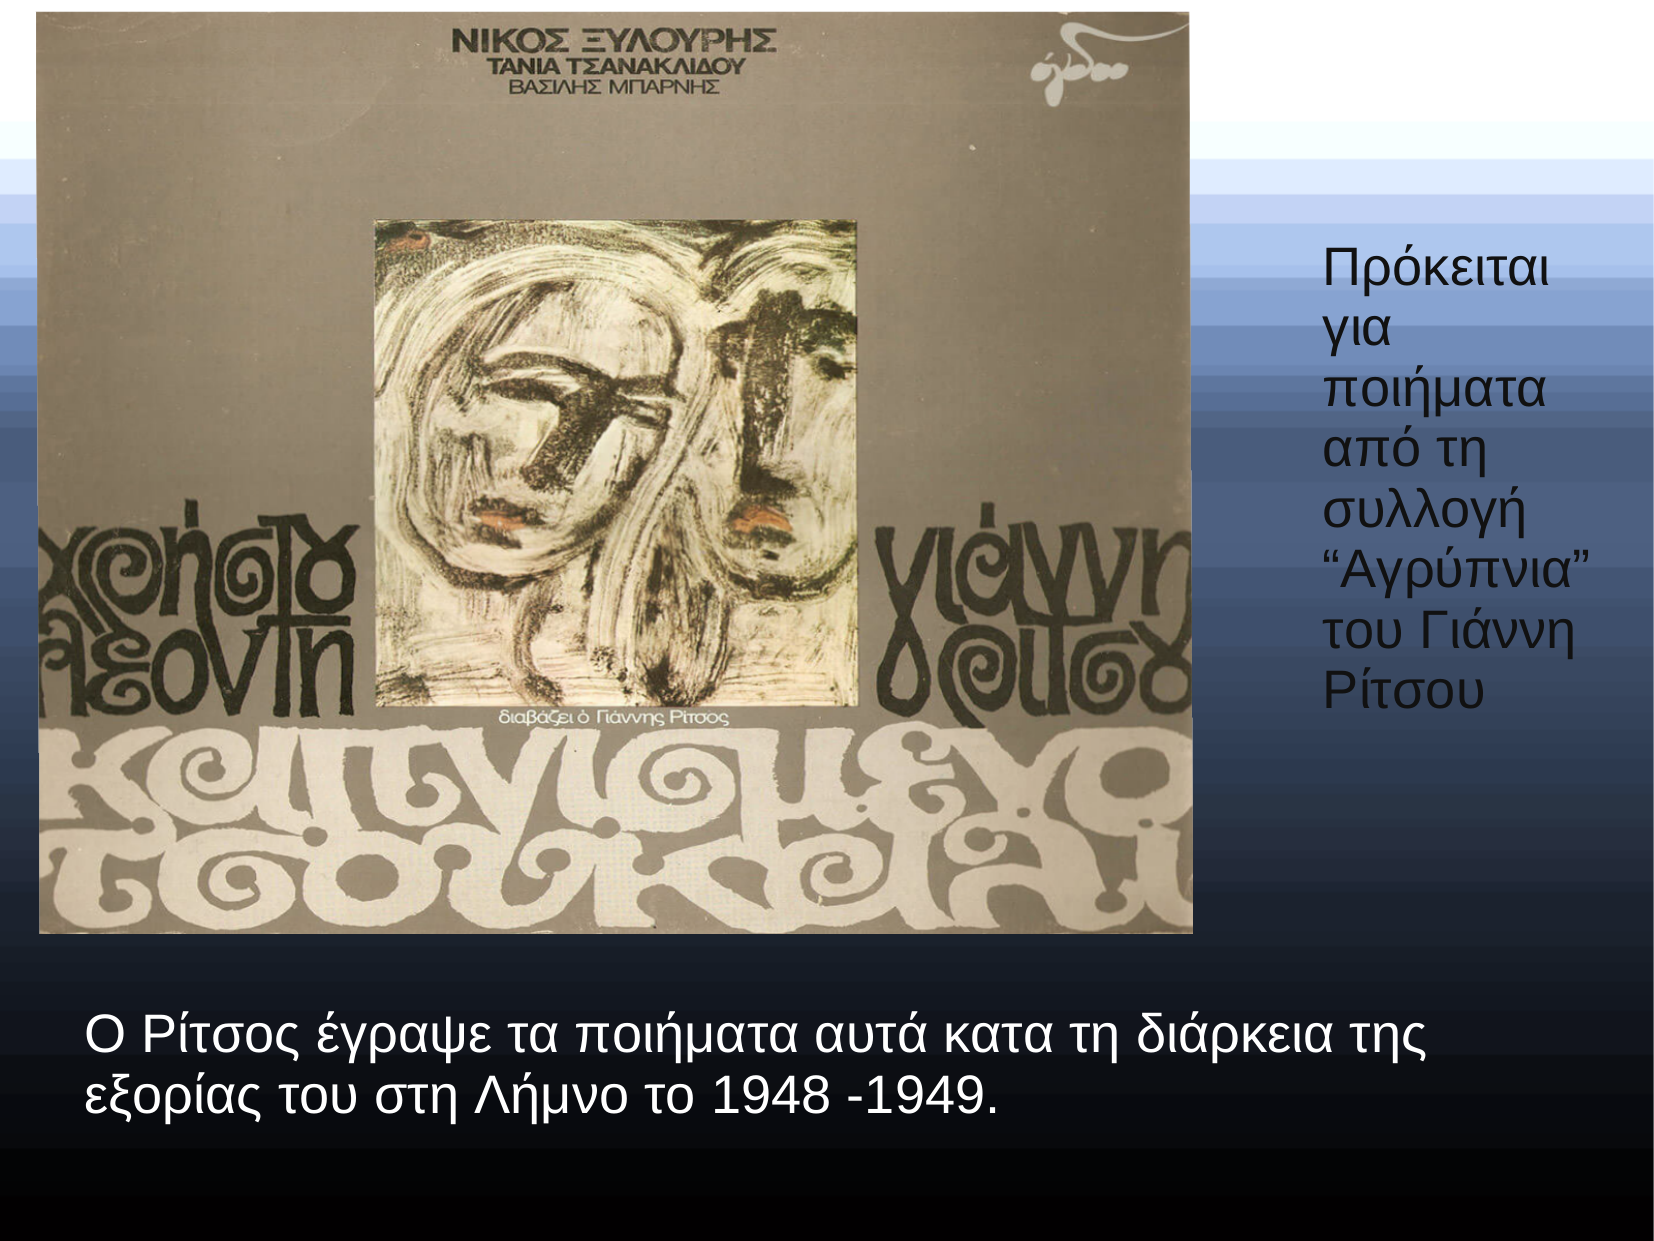

Πρόκειται για ποιήματα από τη συλλογή “Αγρύπνια” του Γιάννη Ρίτσου
Ο Ρίτσος έγραψε τα ποιήματα αυτά κατα τη διάρκεια της εξορίας του στη Λήμνο το 1948 -1949.